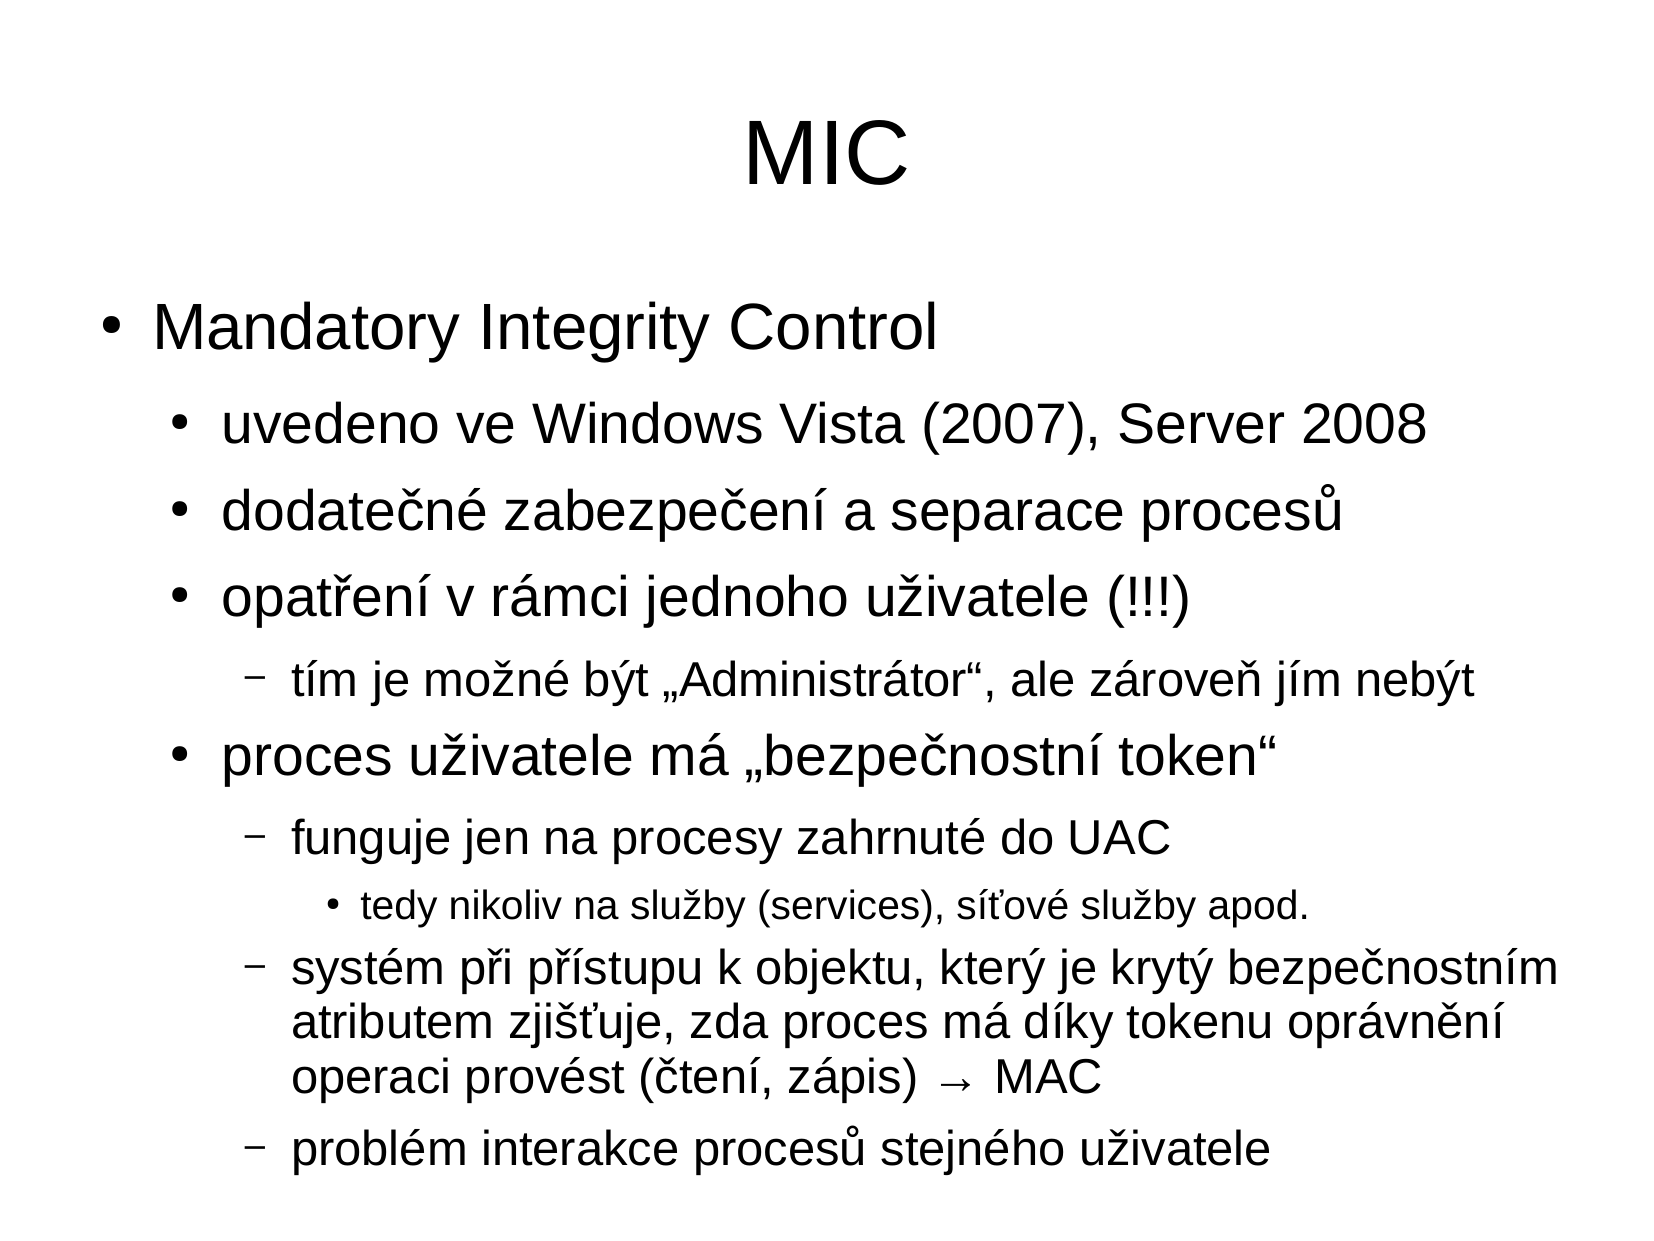

# MIC
Mandatory Integrity Control
uvedeno ve Windows Vista (2007), Server 2008
dodatečné zabezpečení a separace procesů
opatření v rámci jednoho uživatele (!!!)
tím je možné být „Administrátor“, ale zároveň jím nebýt
proces uživatele má „bezpečnostní token“
funguje jen na procesy zahrnuté do UAC
tedy nikoliv na služby (services), síťové služby apod.
systém při přístupu k objektu, který je krytý bezpečnostním atributem zjišťuje, zda proces má díky tokenu oprávnění operaci provést (čtení, zápis) → MAC
problém interakce procesů stejného uživatele